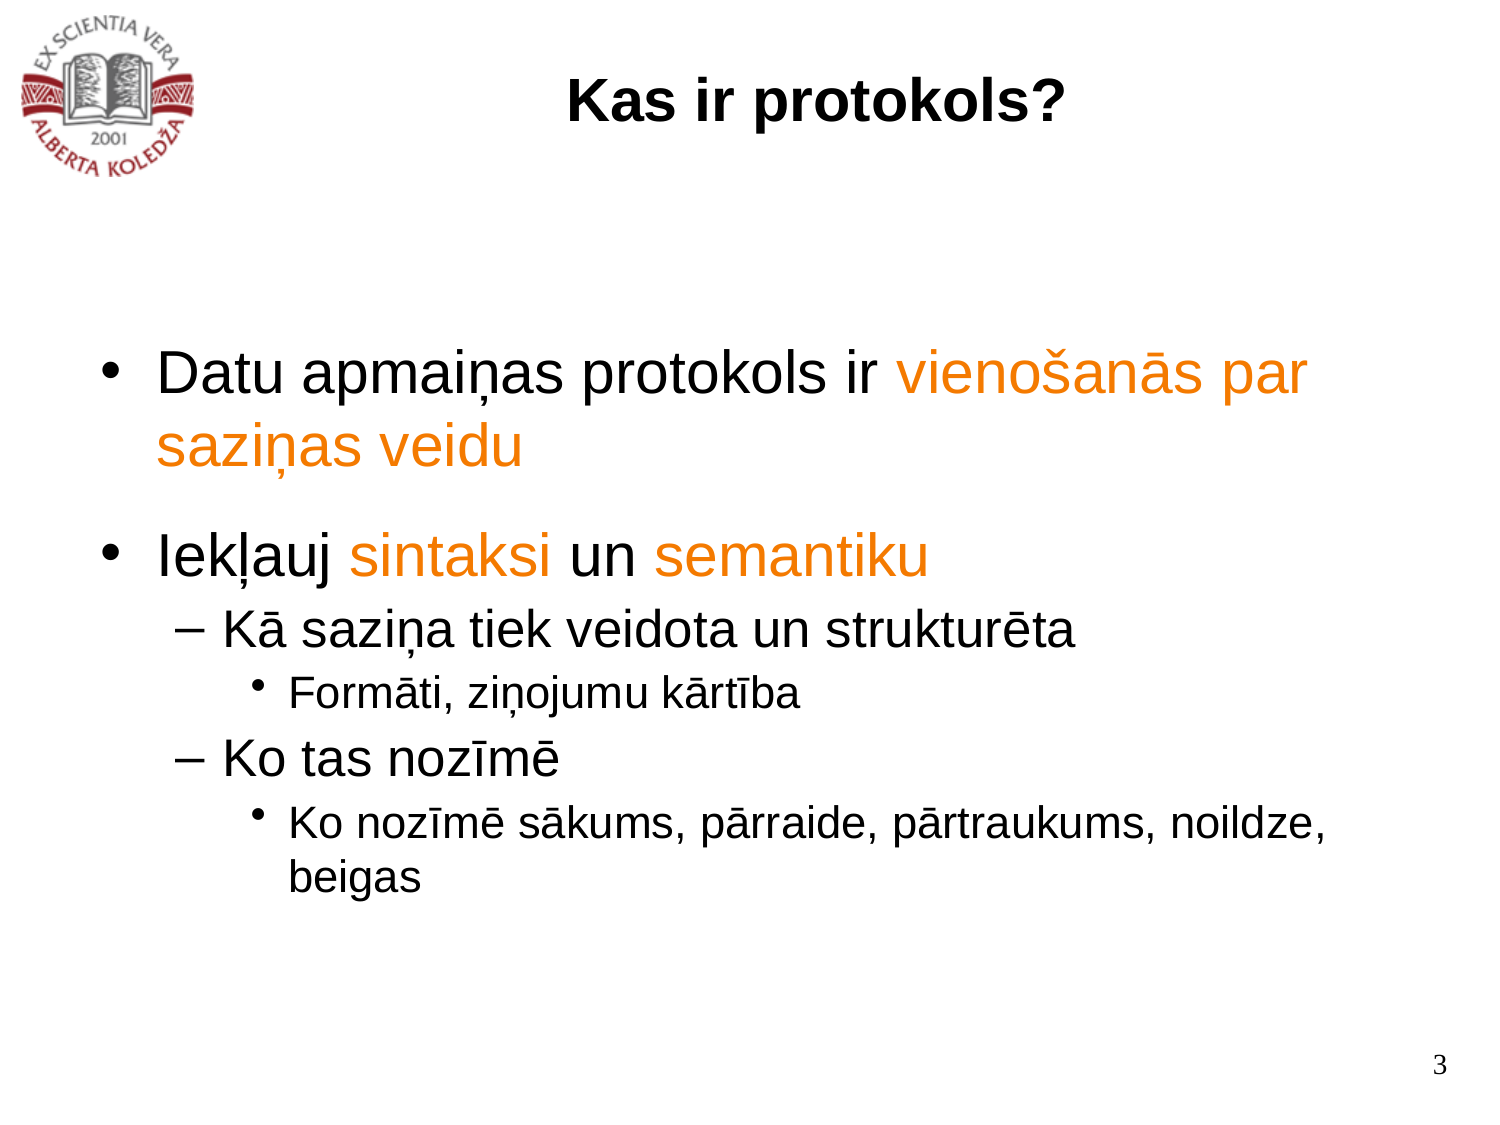

# Kas ir protokols?
Datu apmaiņas protokols ir vienošanās par saziņas veidu
Iekļauj sintaksi un semantiku
Kā saziņa tiek veidota un strukturēta
Formāti, ziņojumu kārtība
Ko tas nozīmē
Ko nozīmē sākums, pārraide, pārtraukums, noildze, beigas
2